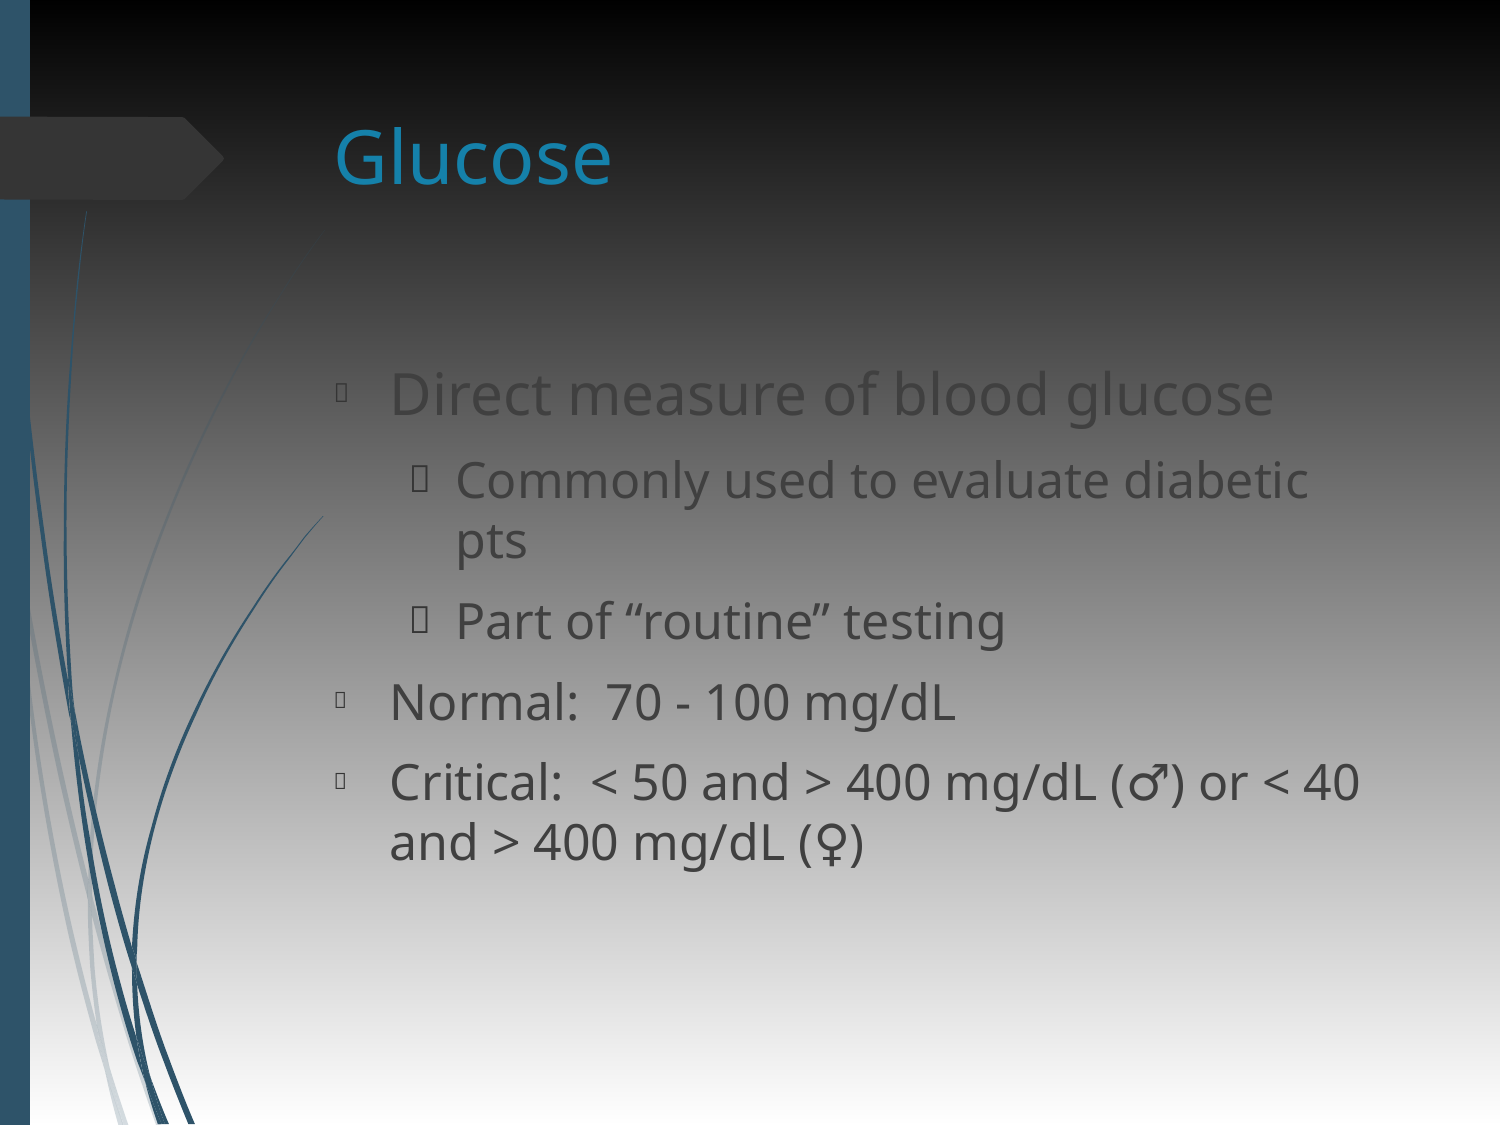

# Glucose
Direct measure of blood glucose
Commonly used to evaluate diabetic pts
Part of “routine” testing
Normal: 70 - 100 mg/dL
Critical: < 50 and > 400 mg/dL (♂) or < 40 and > 400 mg/dL (♀)